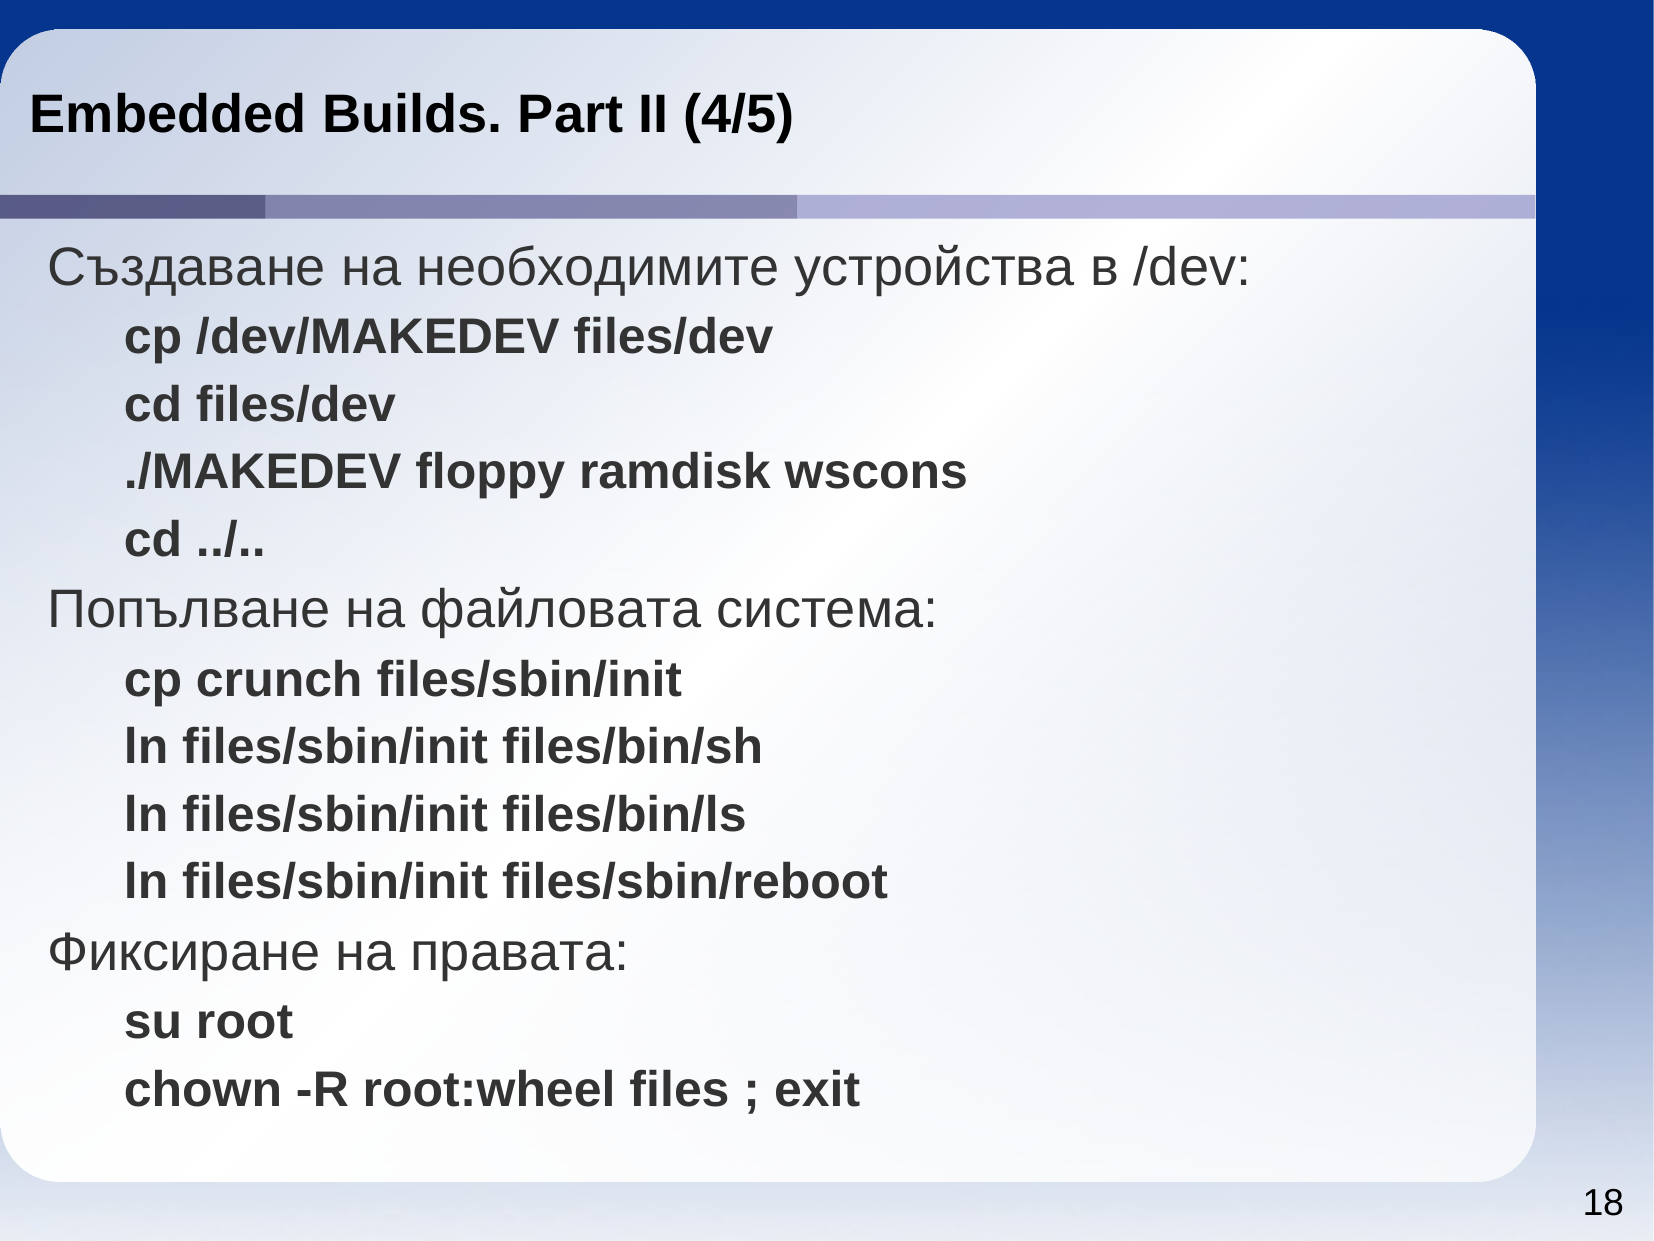

# Embedded Builds. Part II (4/5)
Създаване на необходимите устройства в /dev:
cp /dev/MAKEDEV files/dev
cd files/dev
./MAKEDEV floppy ramdisk wscons
cd ../..
Попълване на файловата система:
cp crunch files/sbin/init
ln files/sbin/init files/bin/sh
ln files/sbin/init files/bin/ls
ln files/sbin/init files/sbin/reboot
Фиксиране на правата:
su root
chown -R root:wheel files ; exit
18